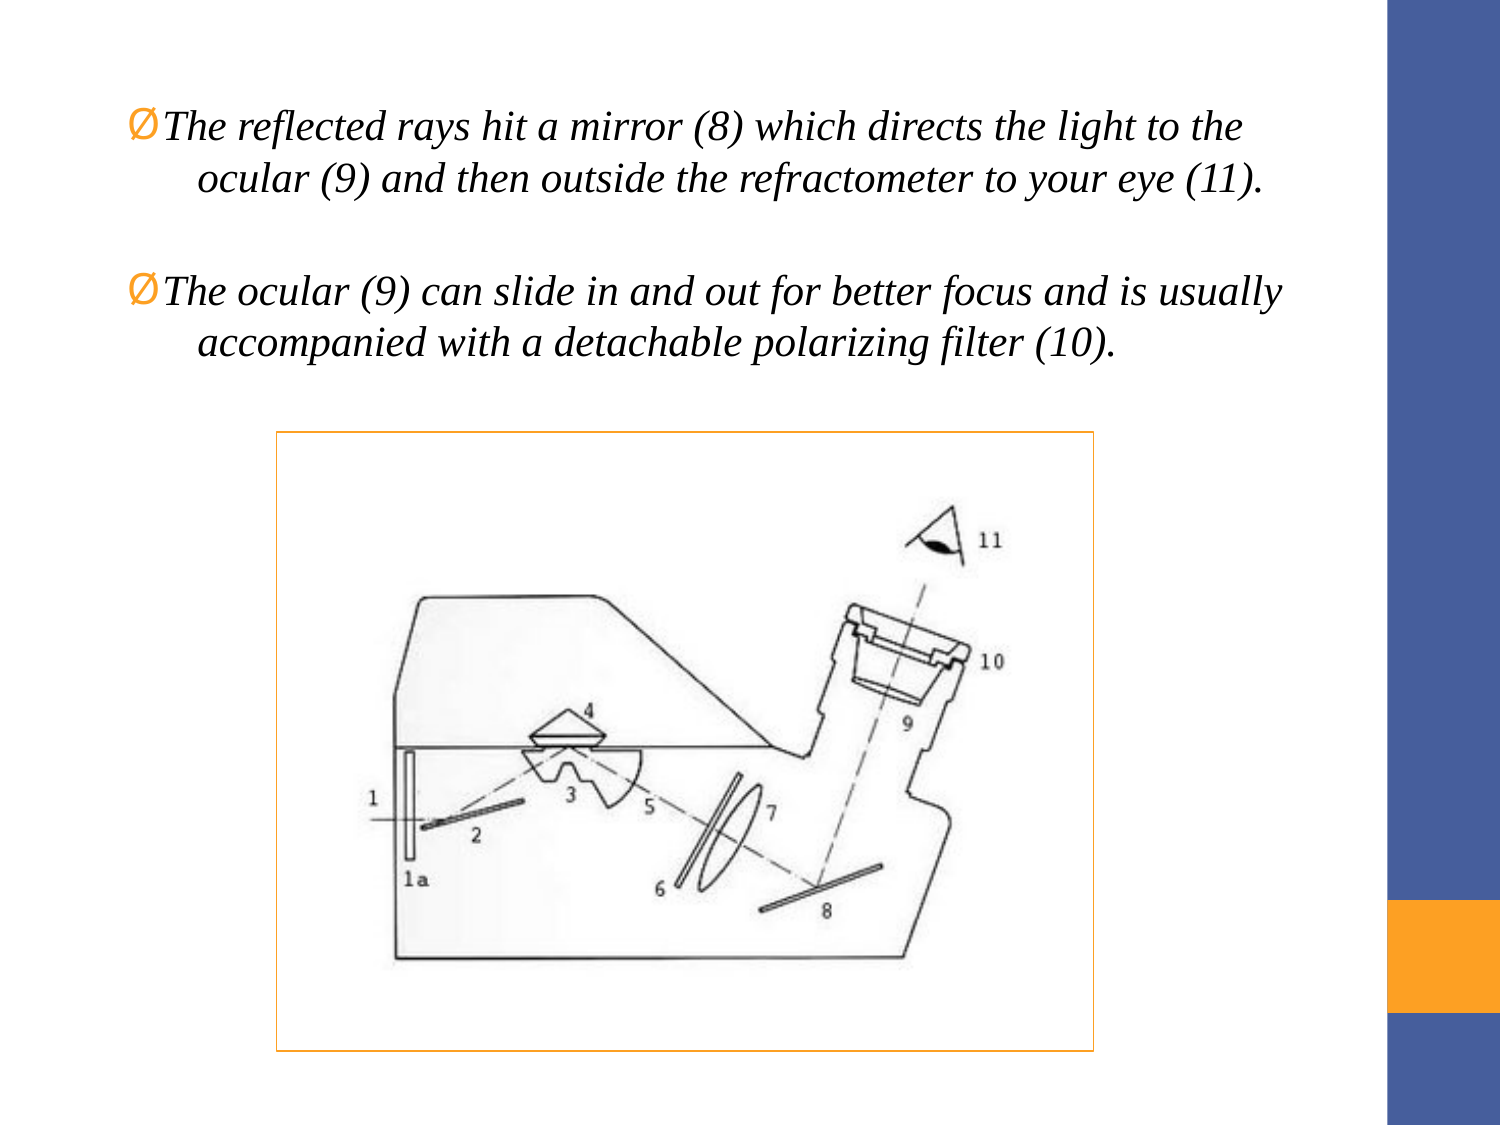

# The reflected rays hit a mirror (8) which directs the light to the ocular (9) and then outside the refractometer to your eye (11).
The ocular (9) can slide in and out for better focus and is usually accompanied with a detachable polarizing filter (10).